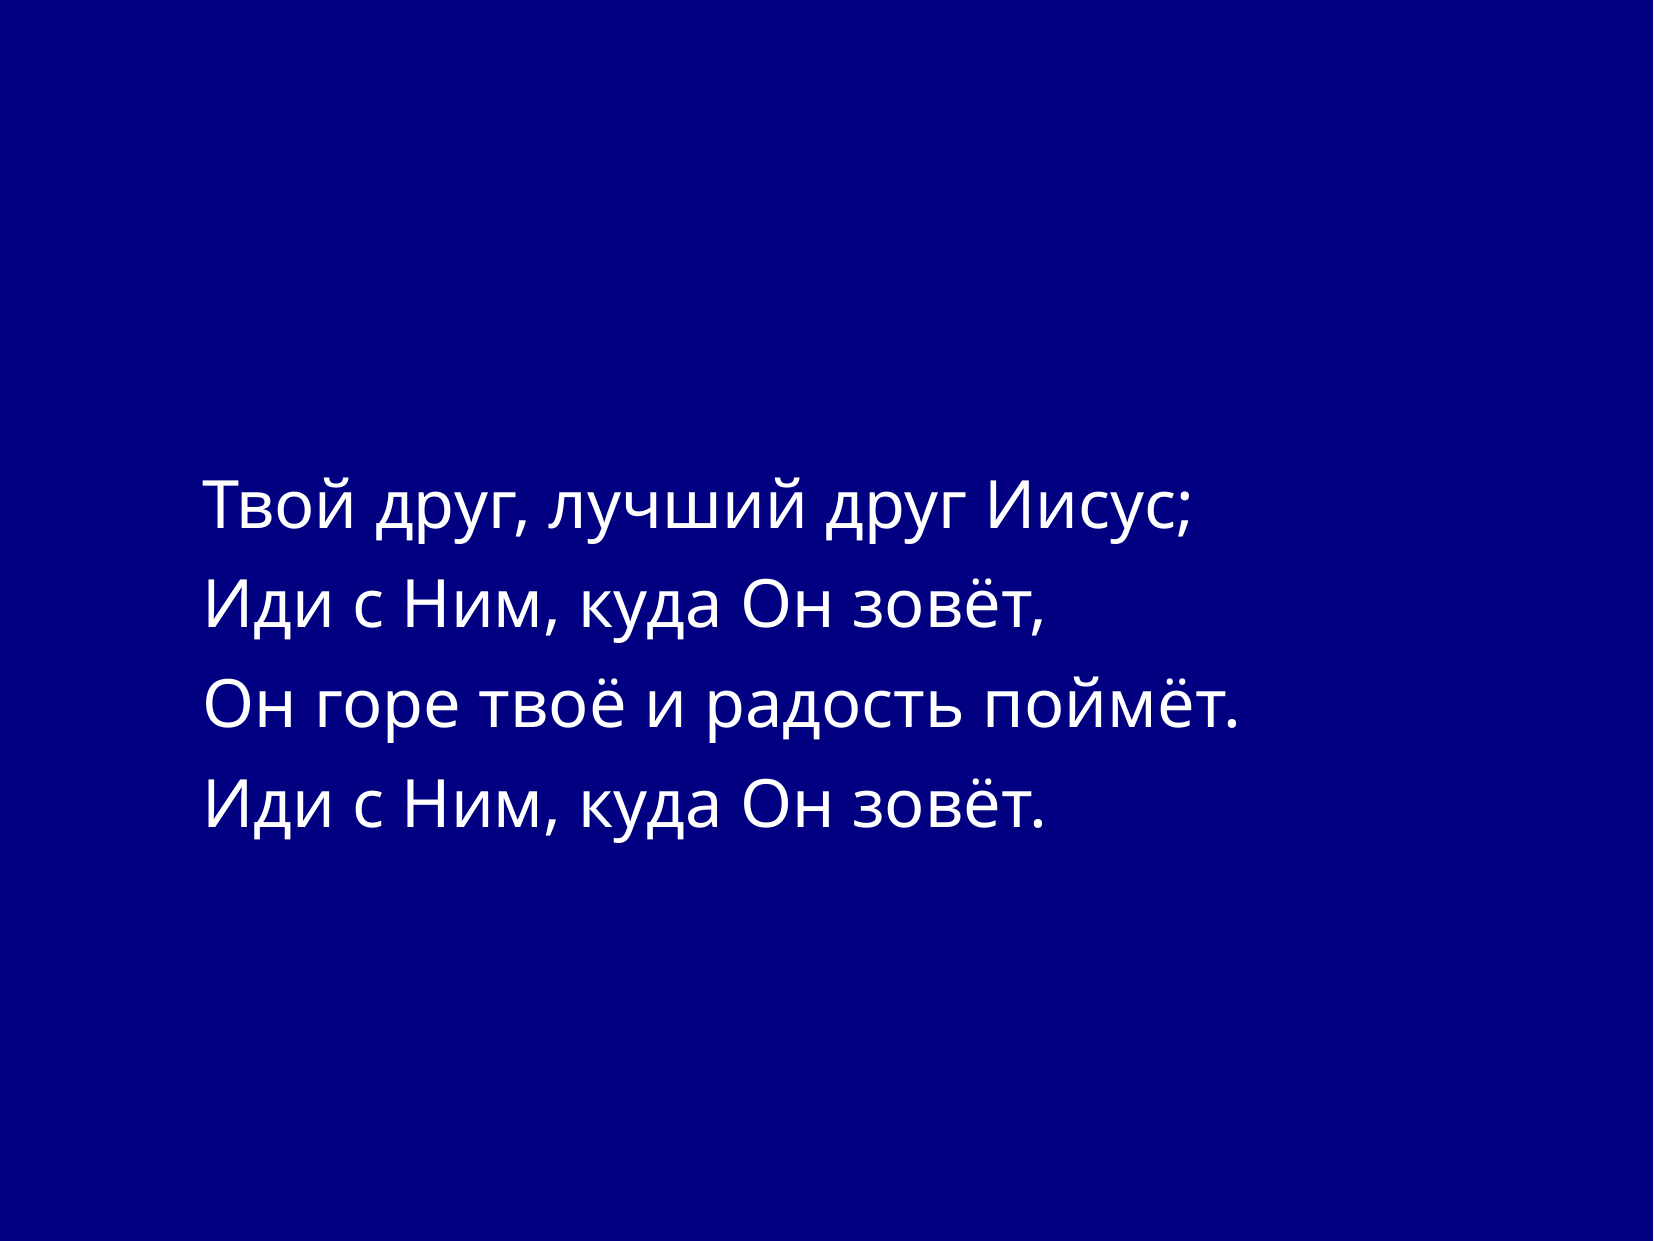

Твой друг, лучший друг Иисус;
	Иди с Ним, куда Он зовёт,
	Он горе твоё и радость поймёт.
	Иди с Ним, куда Он зовёт.